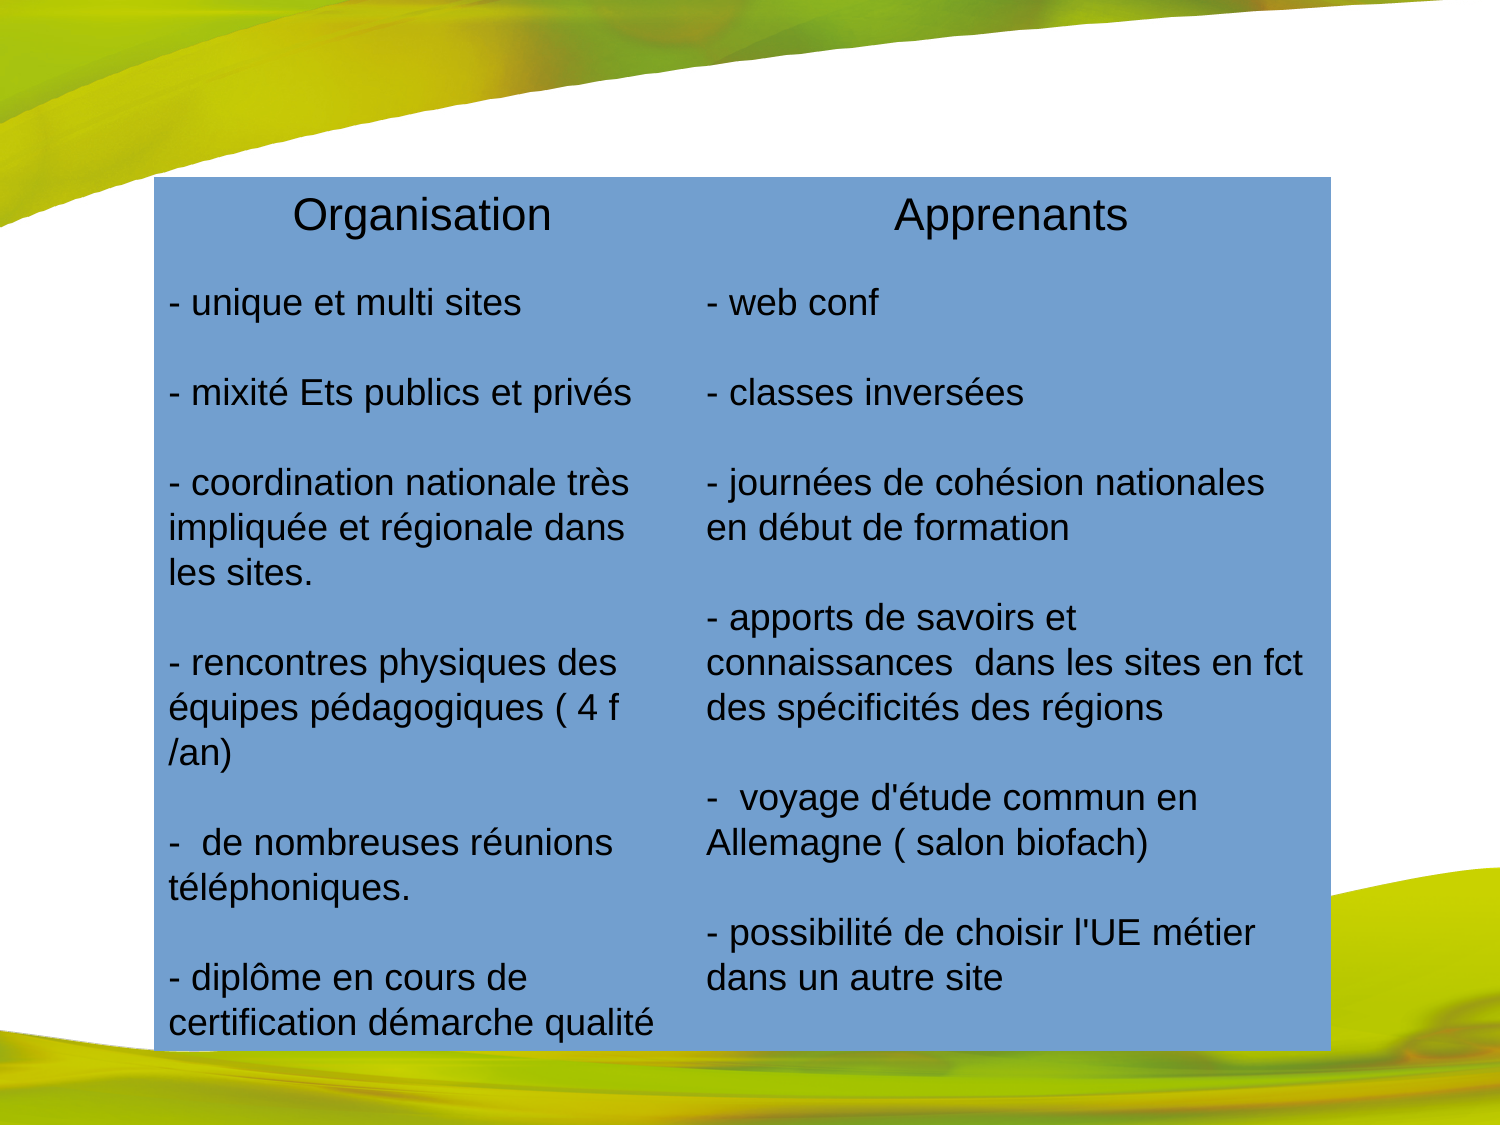

| Organisation | Apprenants |
| --- | --- |
| - unique et multi sites - mixité Ets publics et privés - coordination nationale très impliquée et régionale dans les sites. - rencontres physiques des équipes pédagogiques ( 4 f /an) - de nombreuses réunions téléphoniques. - diplôme en cours de certification démarche qualité | - web conf - classes inversées - journées de cohésion nationales en début de formation - apports de savoirs et connaissances dans les sites en fct des spécificités des régions - voyage d'étude commun en Allemagne ( salon biofach) - possibilité de choisir l'UE métier dans un autre site |